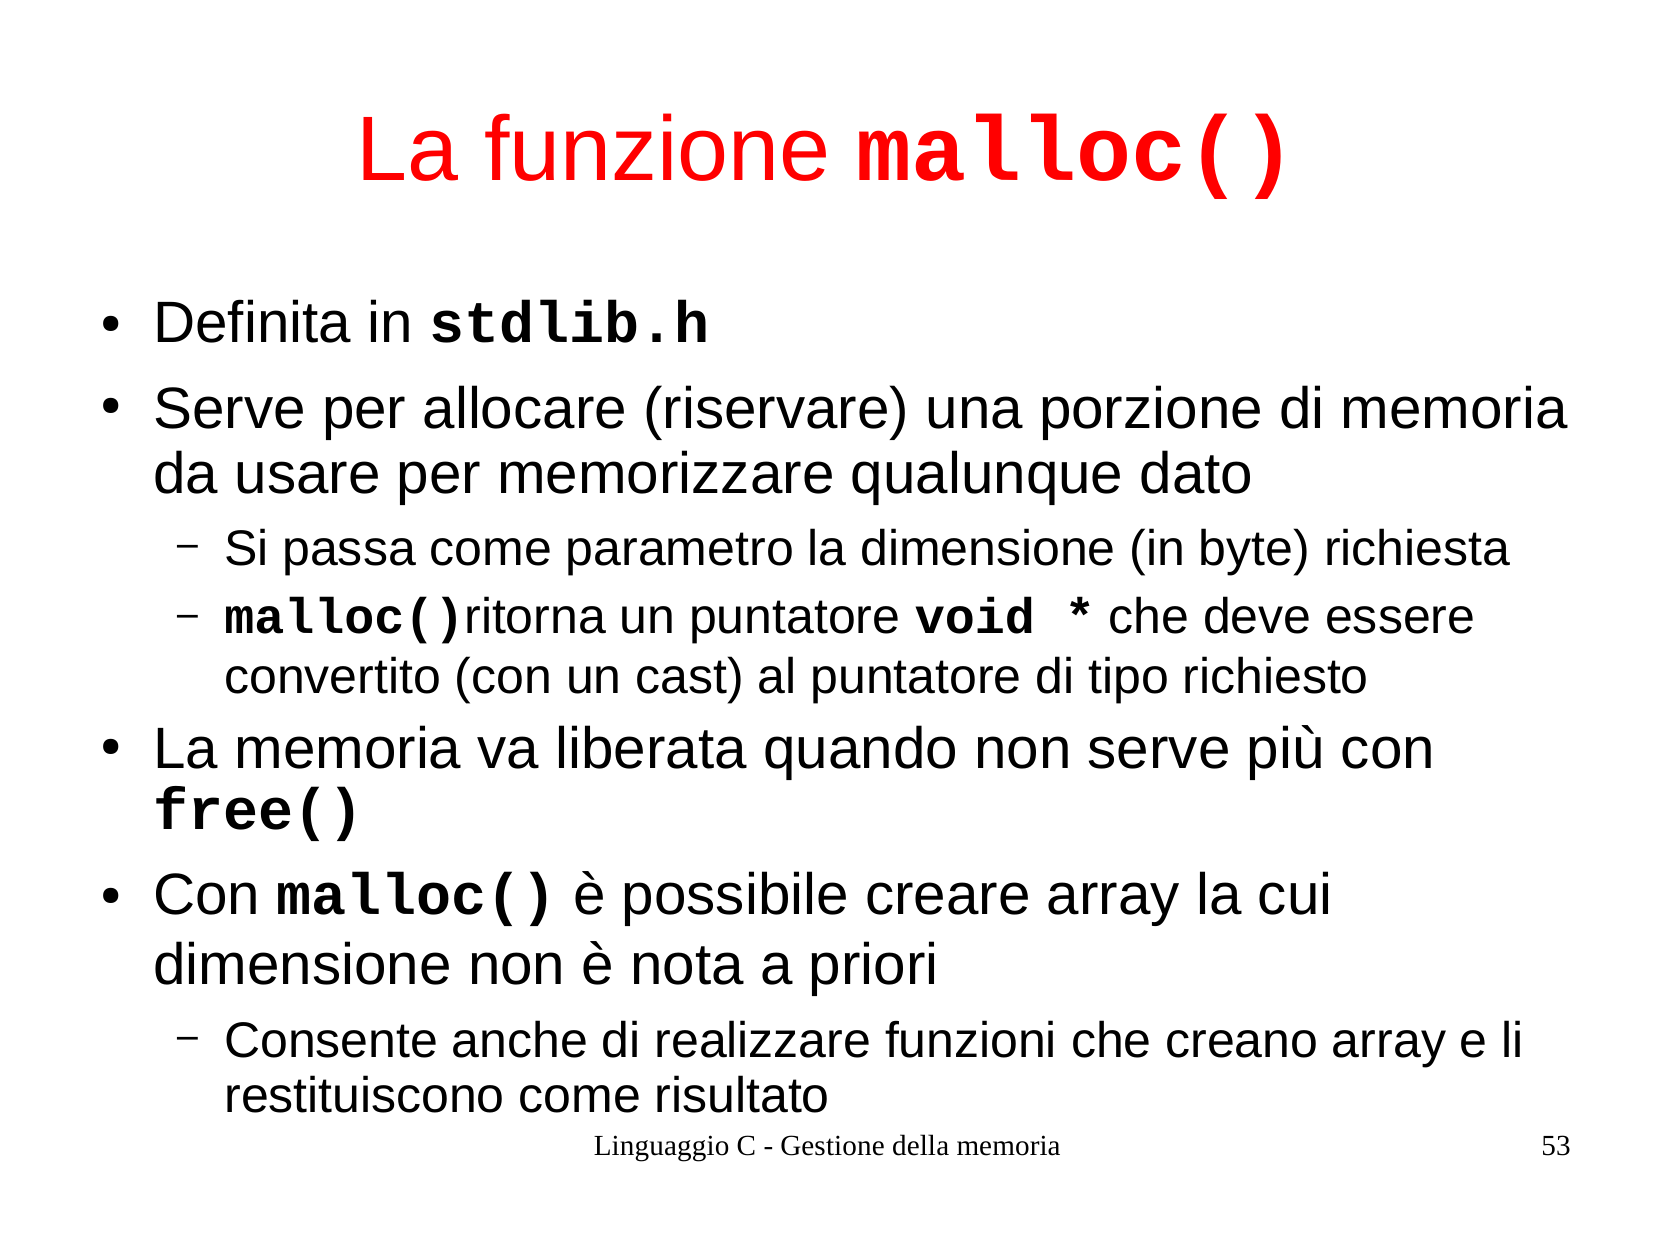

# La funzione malloc()
Definita in stdlib.h
Serve per allocare (riservare) una porzione di memoria da usare per memorizzare qualunque dato
Si passa come parametro la dimensione (in byte) richiesta
malloc()ritorna un puntatore void * che deve essere convertito (con un cast) al puntatore di tipo richiesto
La memoria va liberata quando non serve più con free()
Con malloc() è possibile creare array la cui dimensione non è nota a priori
Consente anche di realizzare funzioni che creano array e li restituiscono come risultato
Linguaggio C - Gestione della memoria
53